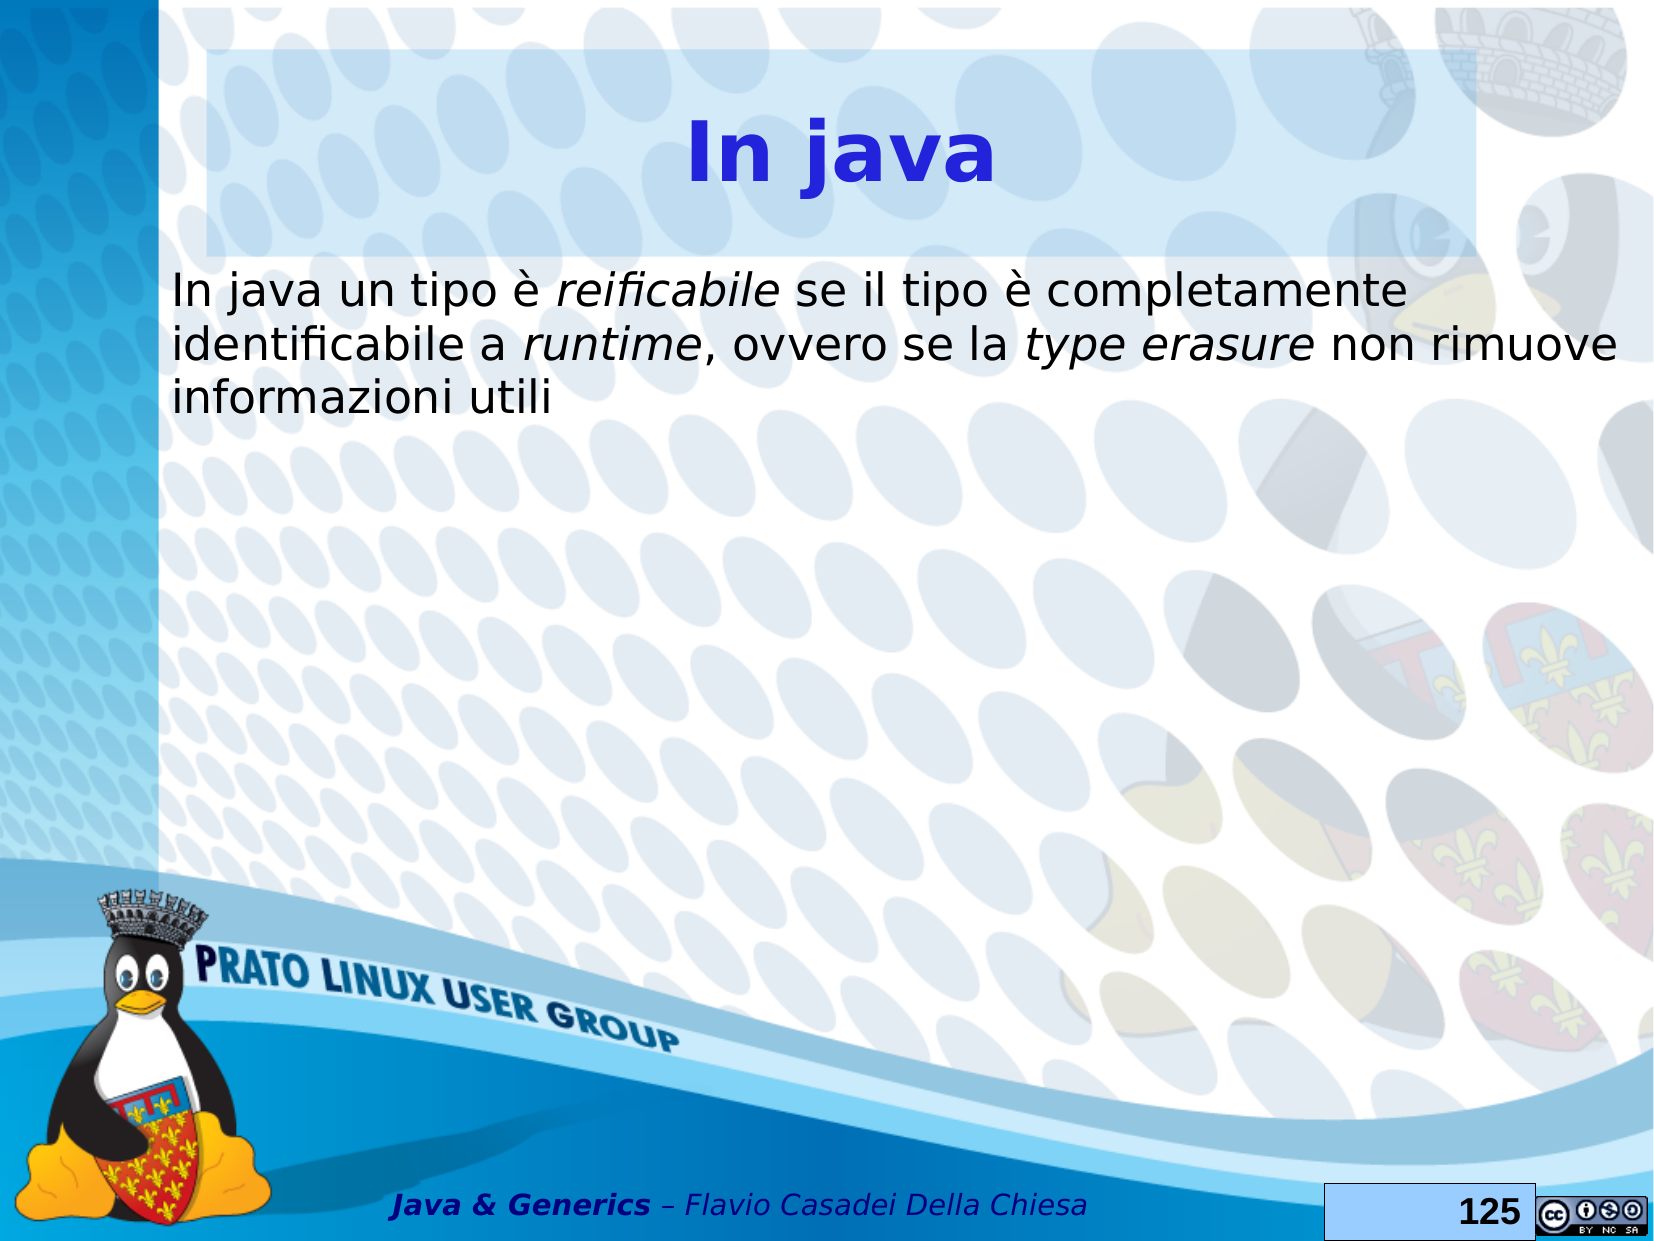

# In java
In java un tipo è reificabile se il tipo è completamente identificabile a runtime, ovvero se la type erasure non rimuove informazioni utili